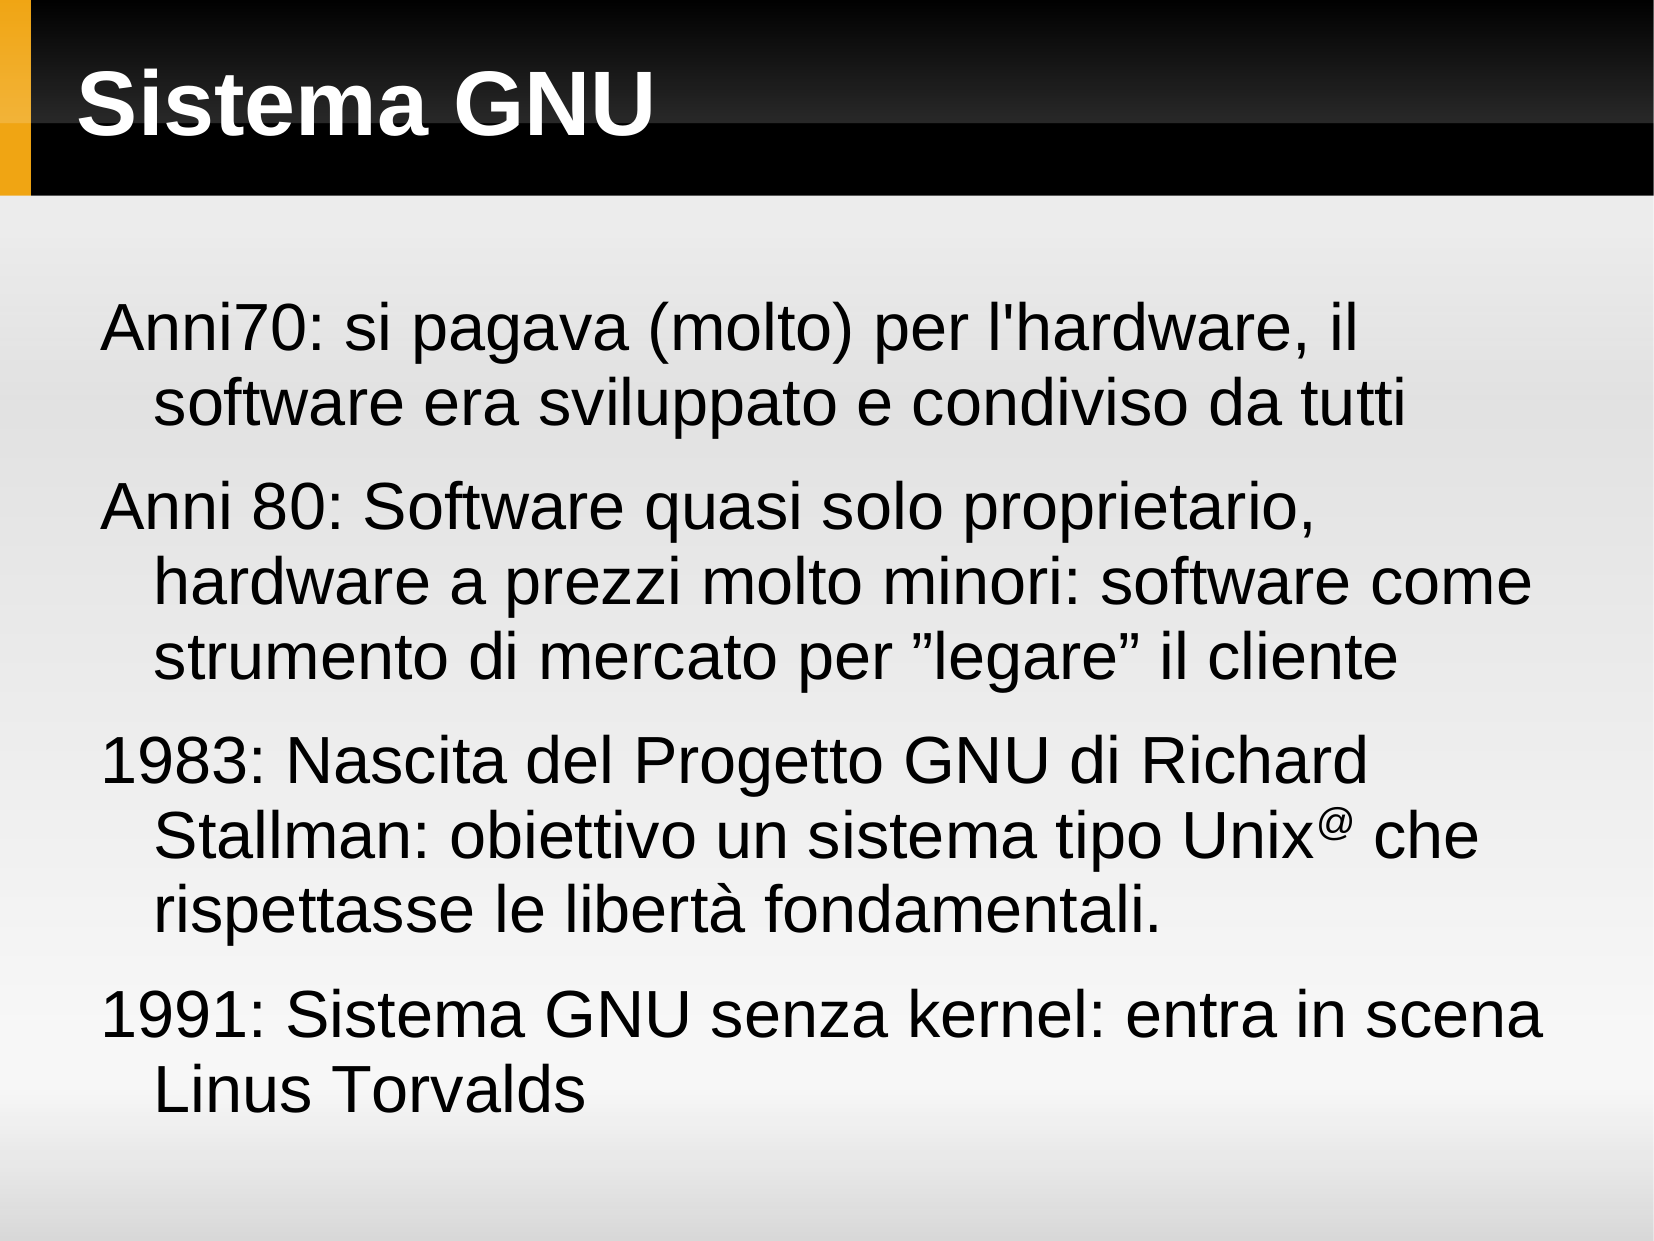

# Sistema GNU
Anni70: si pagava (molto) per l'hardware, il software era sviluppato e condiviso da tutti
Anni 80: Software quasi solo proprietario, hardware a prezzi molto minori: software come strumento di mercato per ”legare” il cliente
1983: Nascita del Progetto GNU di Richard Stallman: obiettivo un sistema tipo Unix@ che rispettasse le libertà fondamentali.
1991: Sistema GNU senza kernel: entra in scena Linus Torvalds